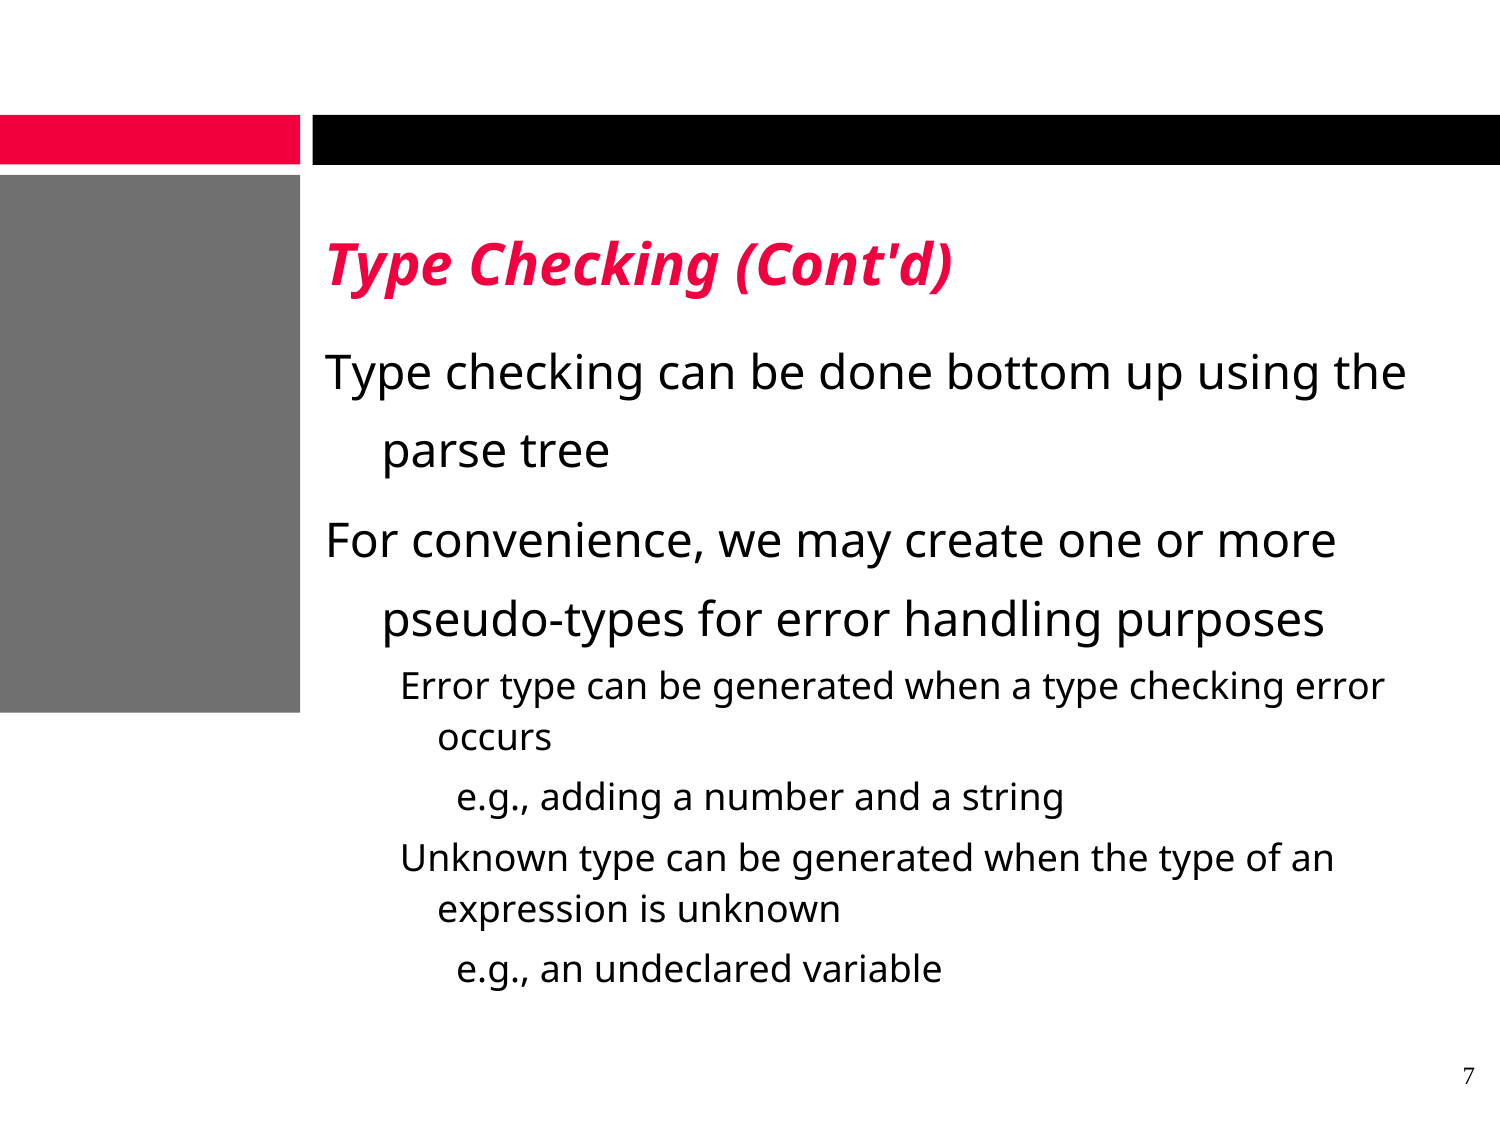

# Type Checking (Cont'd)
Type checking can be done bottom up using the parse tree
For convenience, we may create one or more pseudo-types for error handling purposes
Error type can be generated when a type checking error occurs
e.g., adding a number and a string
Unknown type can be generated when the type of an expression is unknown
e.g., an undeclared variable
7